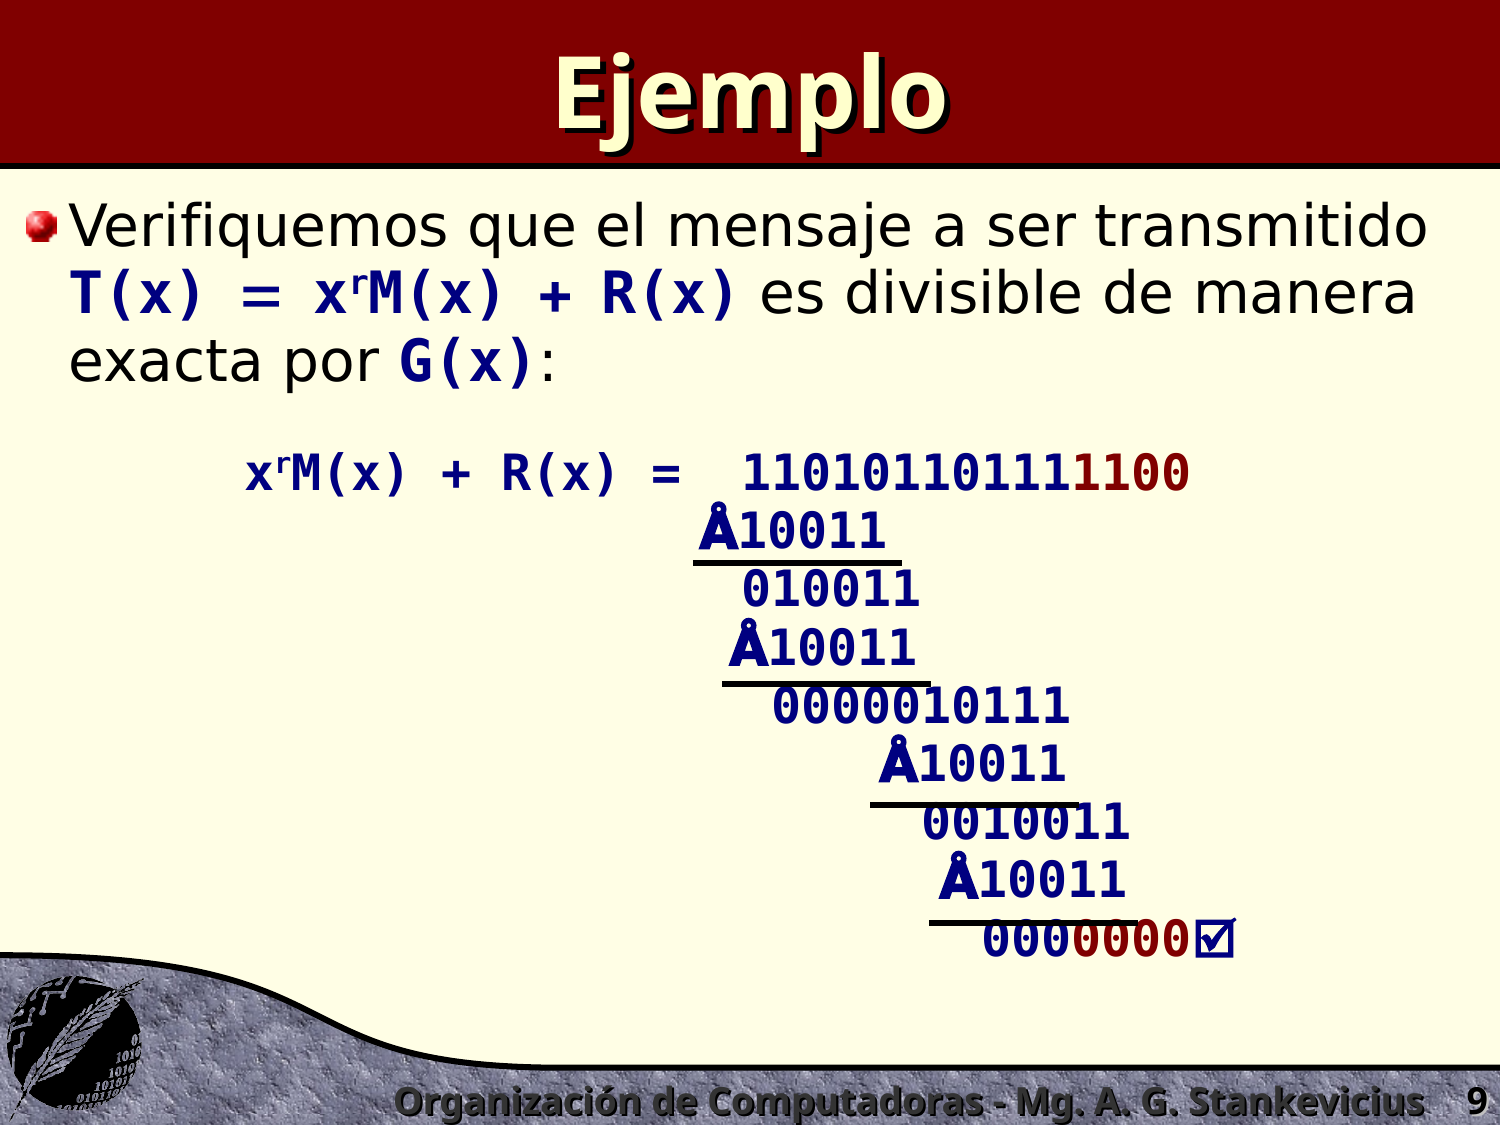

# Ejemplo
Verifiquemos que el mensaje a ser transmitido T(x) = xrM(x) + R(x) es divisible de manera exacta por G(x):
xrM(x) + R(x) = 110101101111100
 Å10011
 010011
 Å10011
 0000010111
 Å10011
 0010011
 Å10011
 0000000
☑
9